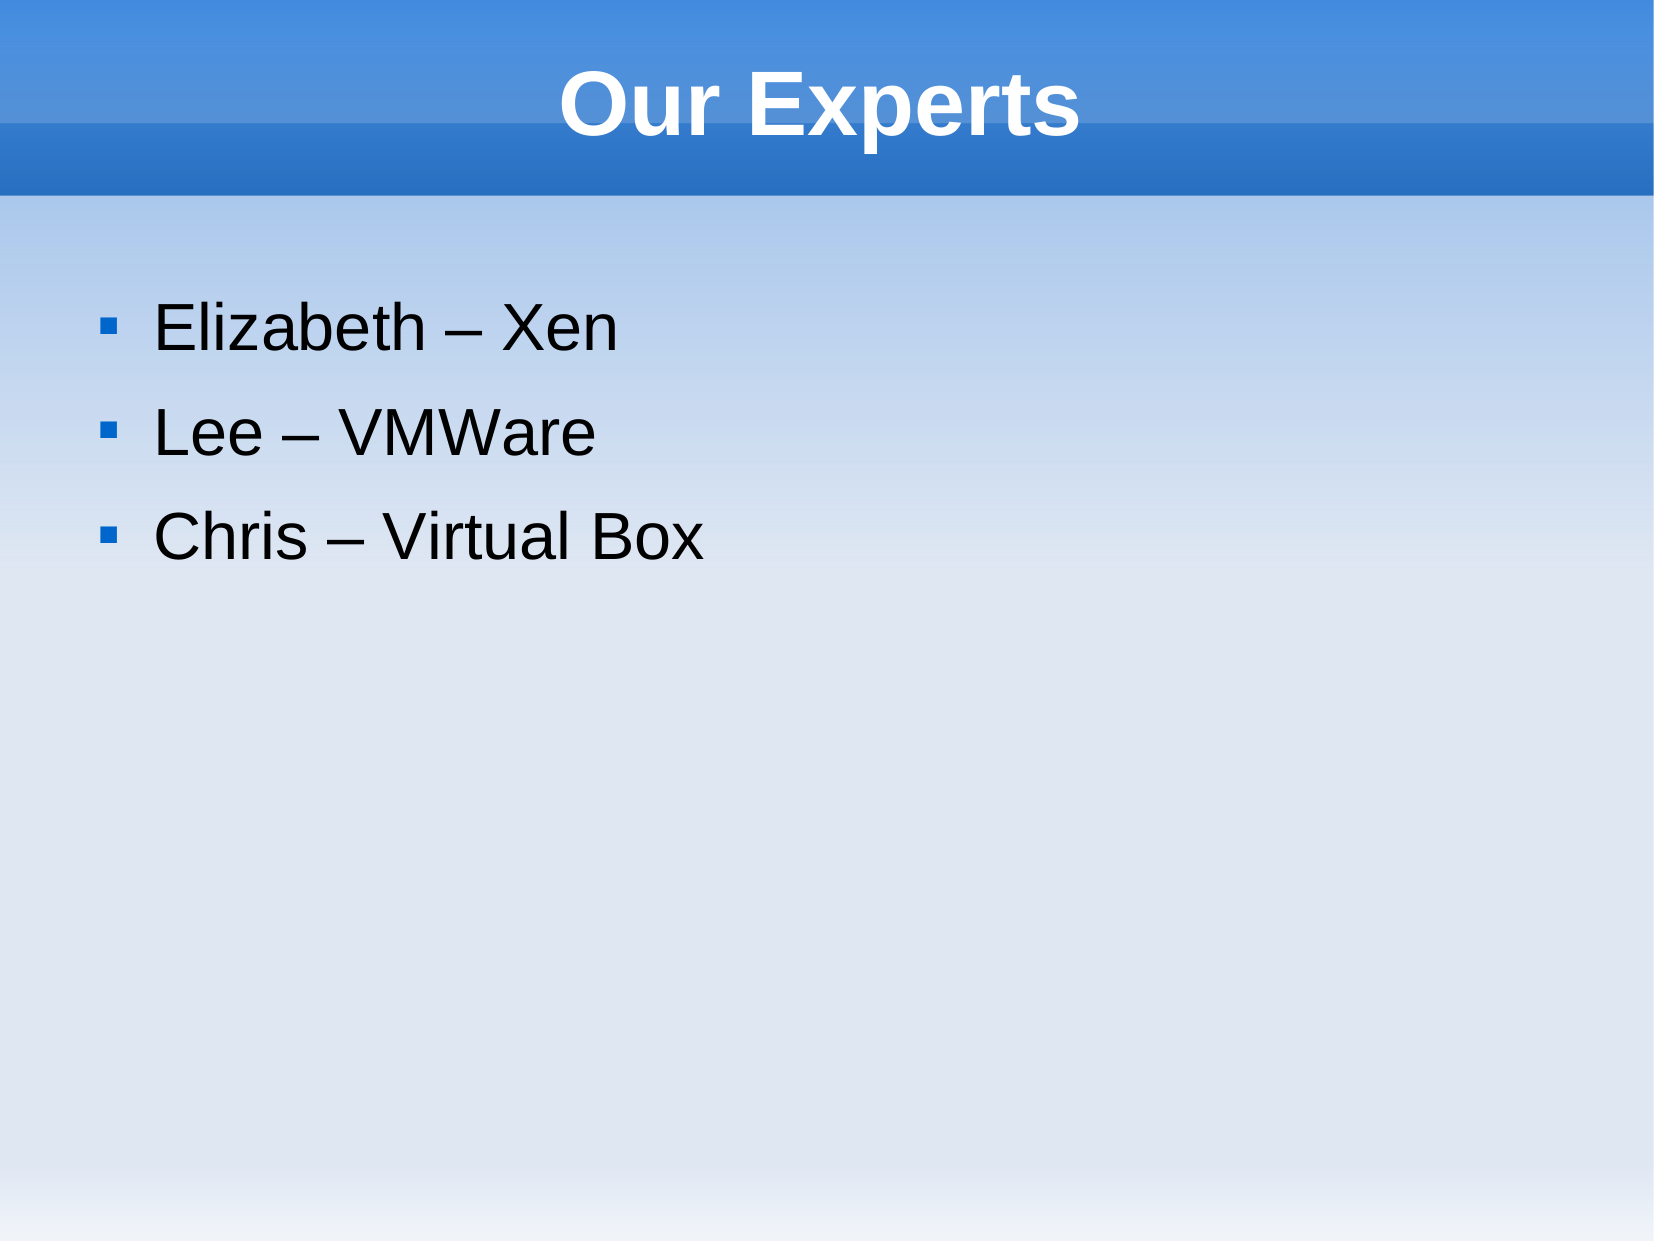

# Our Experts
Elizabeth – Xen
Lee – VMWare
Chris – Virtual Box